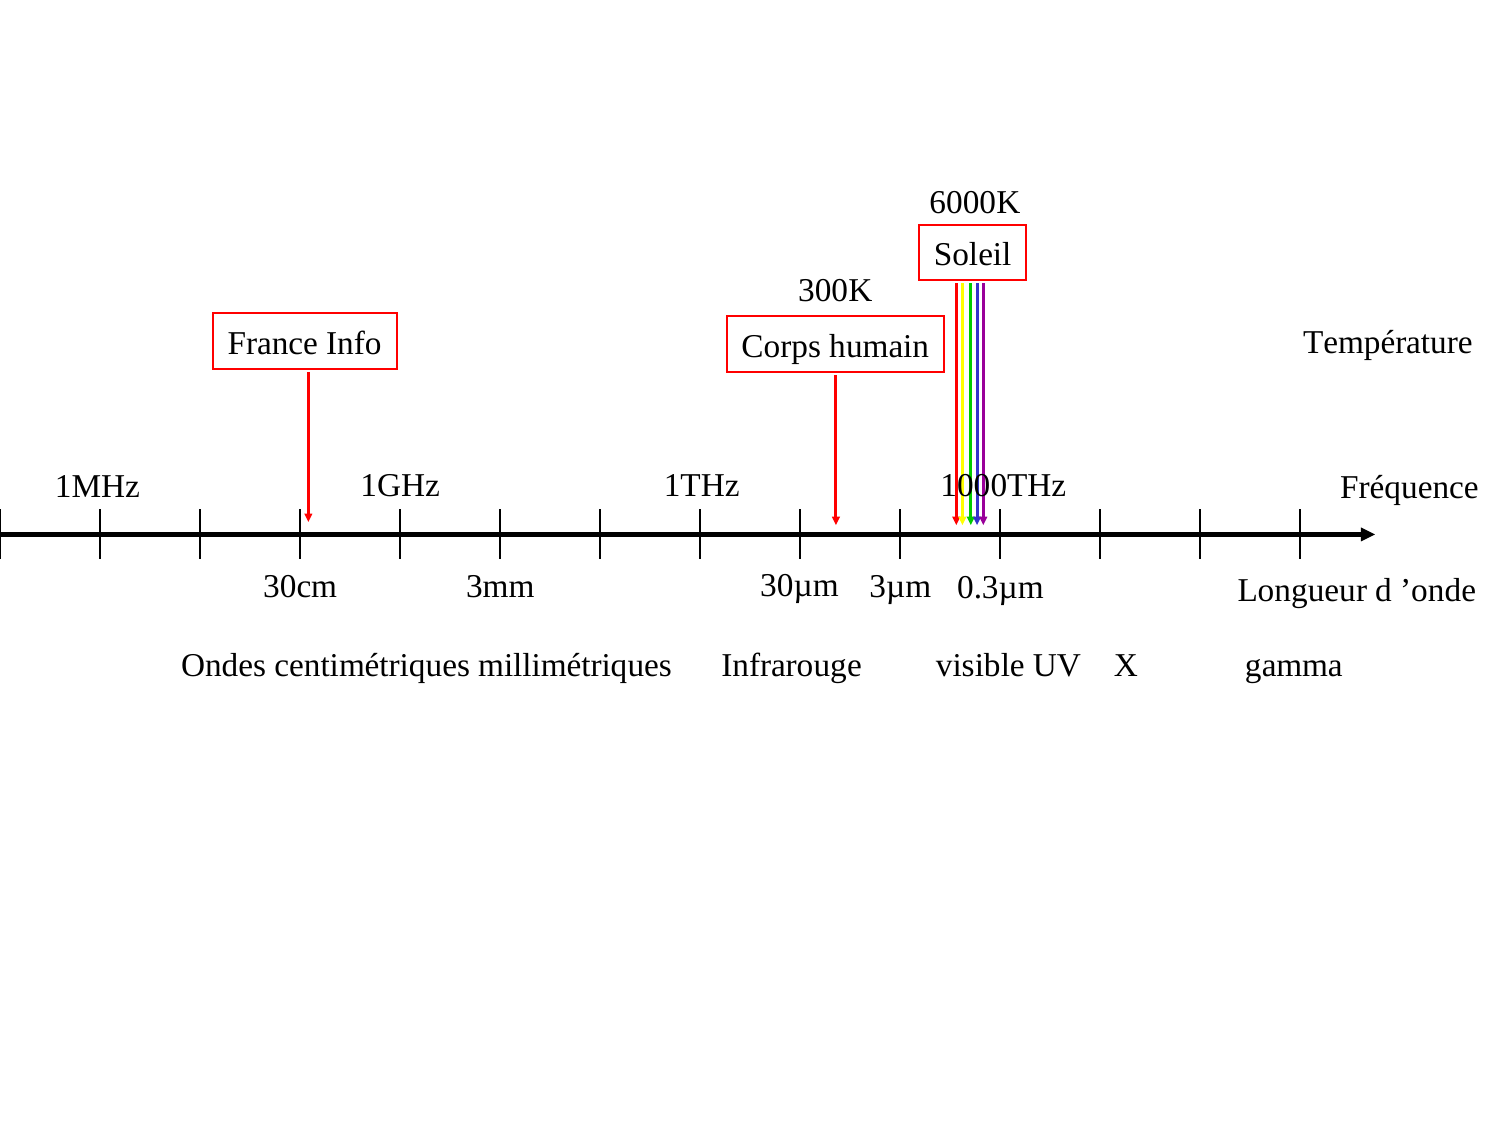

6000K
Soleil
300K
Température
France Info
Corps humain
1GHz
1THz
1000THz
1MHz
Fréquence
30µm
30cm
3mm
3µm
0.3µm
Longueur d ’onde
Ondes centimétriques millimétriques Infrarouge visible UV X gamma